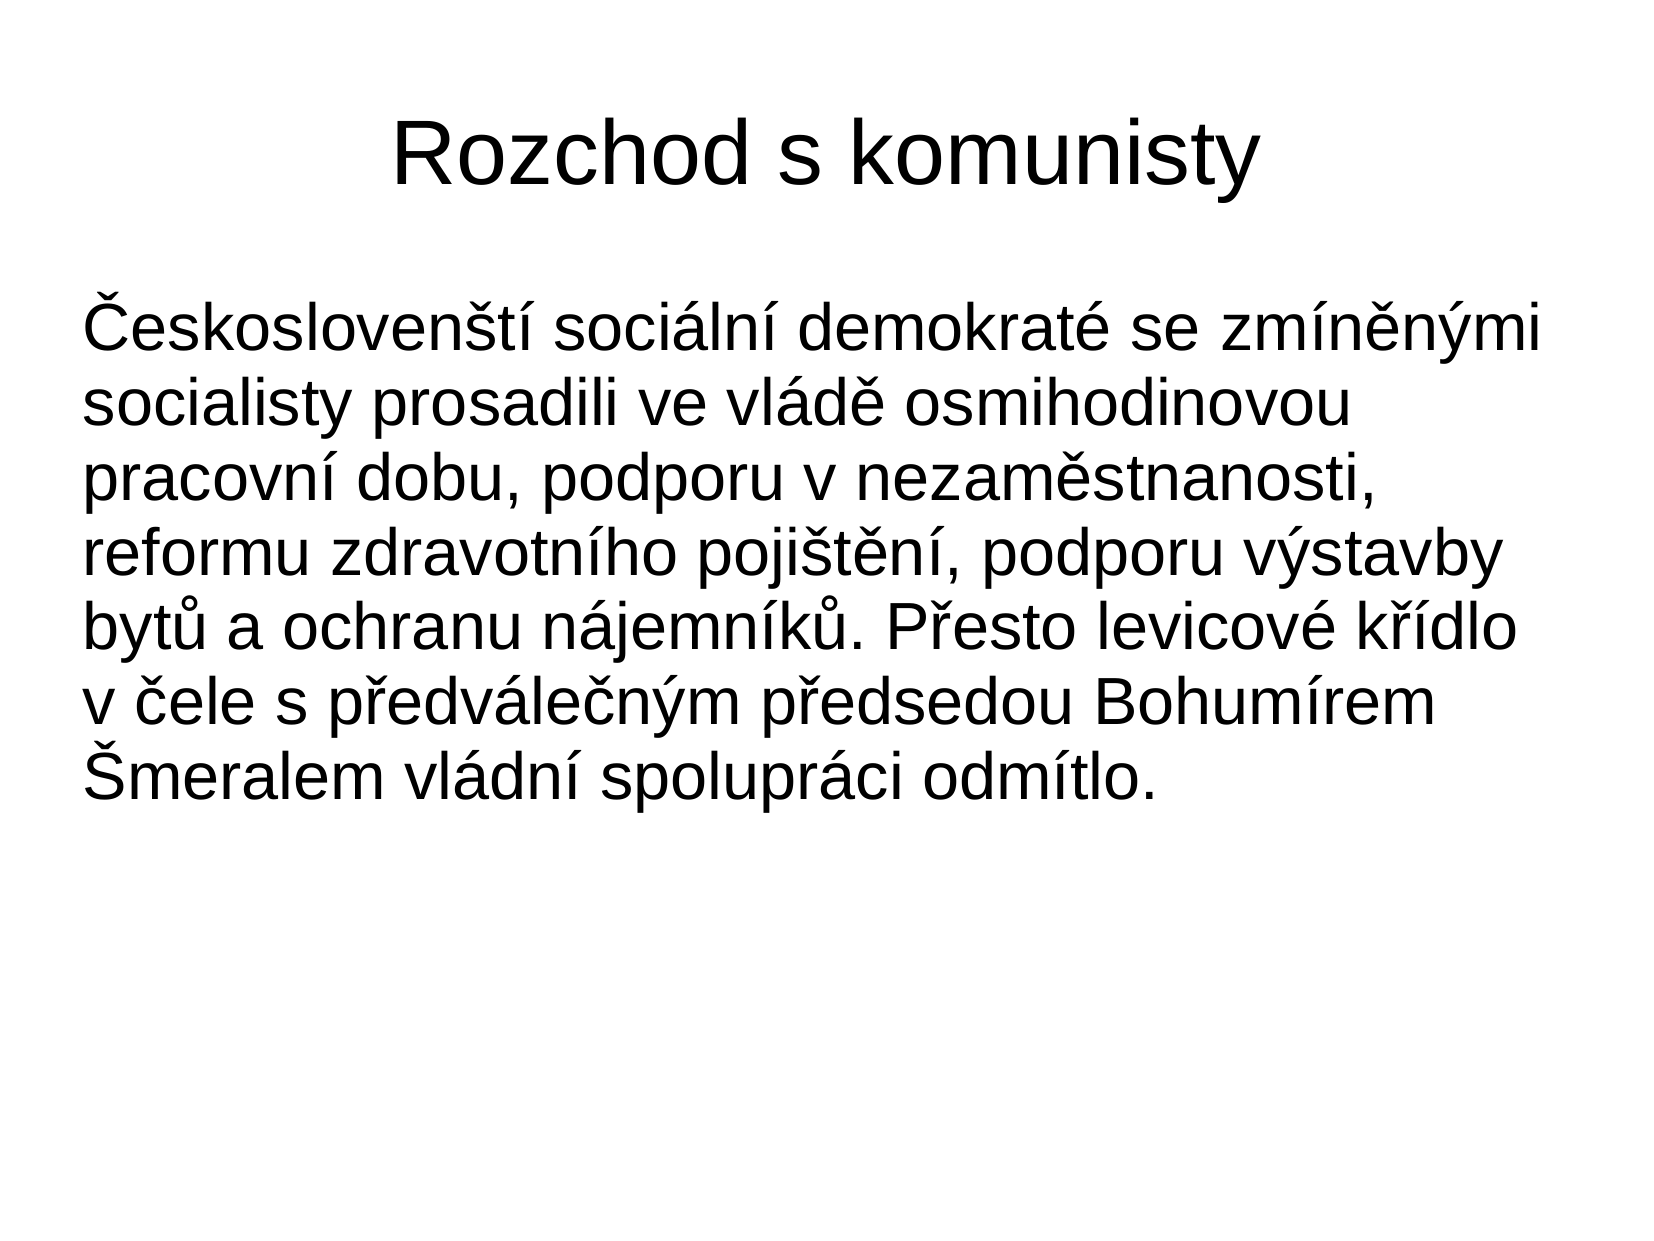

# Rozchod s komunisty
Českoslovenští sociální demokraté se zmíněnými socialisty prosadili ve vládě osmihodinovou pracovní dobu, podporu v nezaměstnanosti, reformu zdravotního pojištění, podporu výstavby bytů a ochranu nájemníků. Přesto levicové křídlo v čele s předválečným předsedou Bohumírem Šmeralem vládní spolupráci odmítlo.